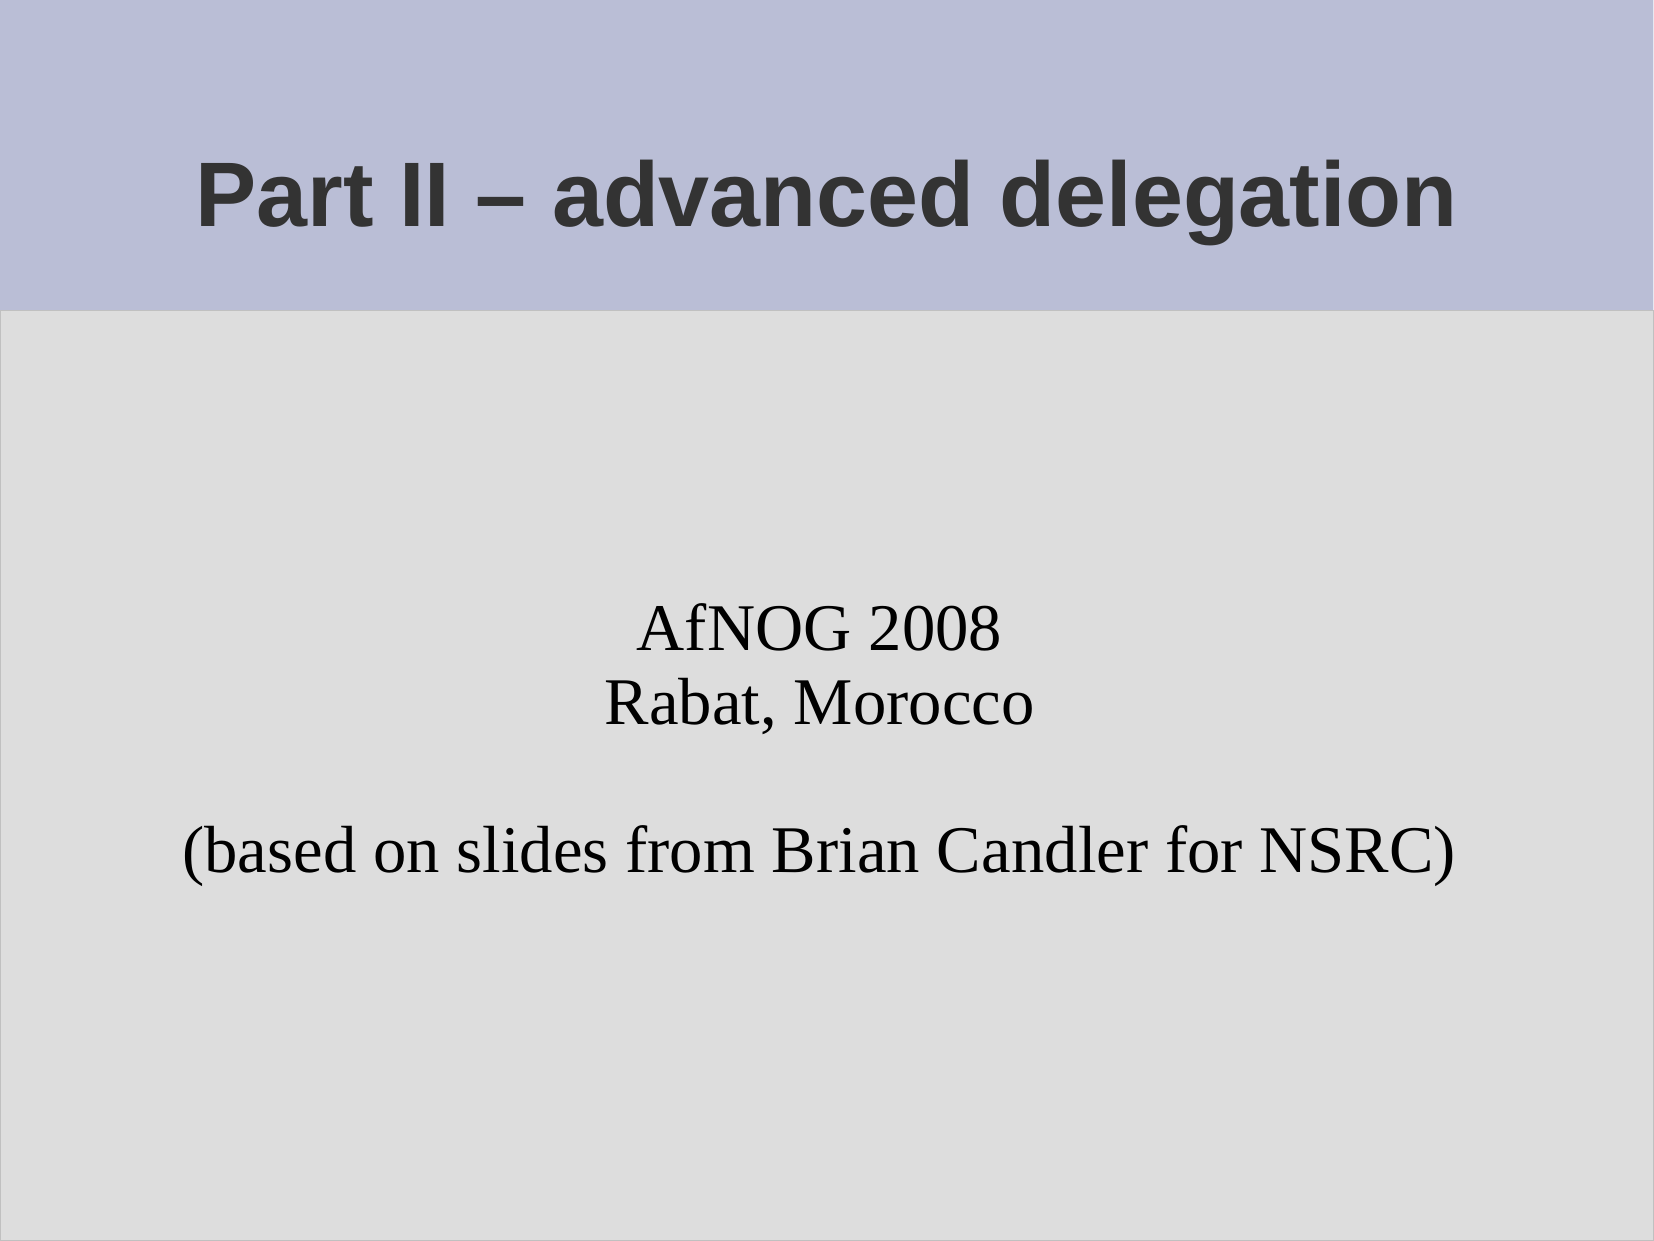

# Part II – advanced delegation
AfNOG 2008
Rabat, Morocco
(based on slides from Brian Candler for NSRC)